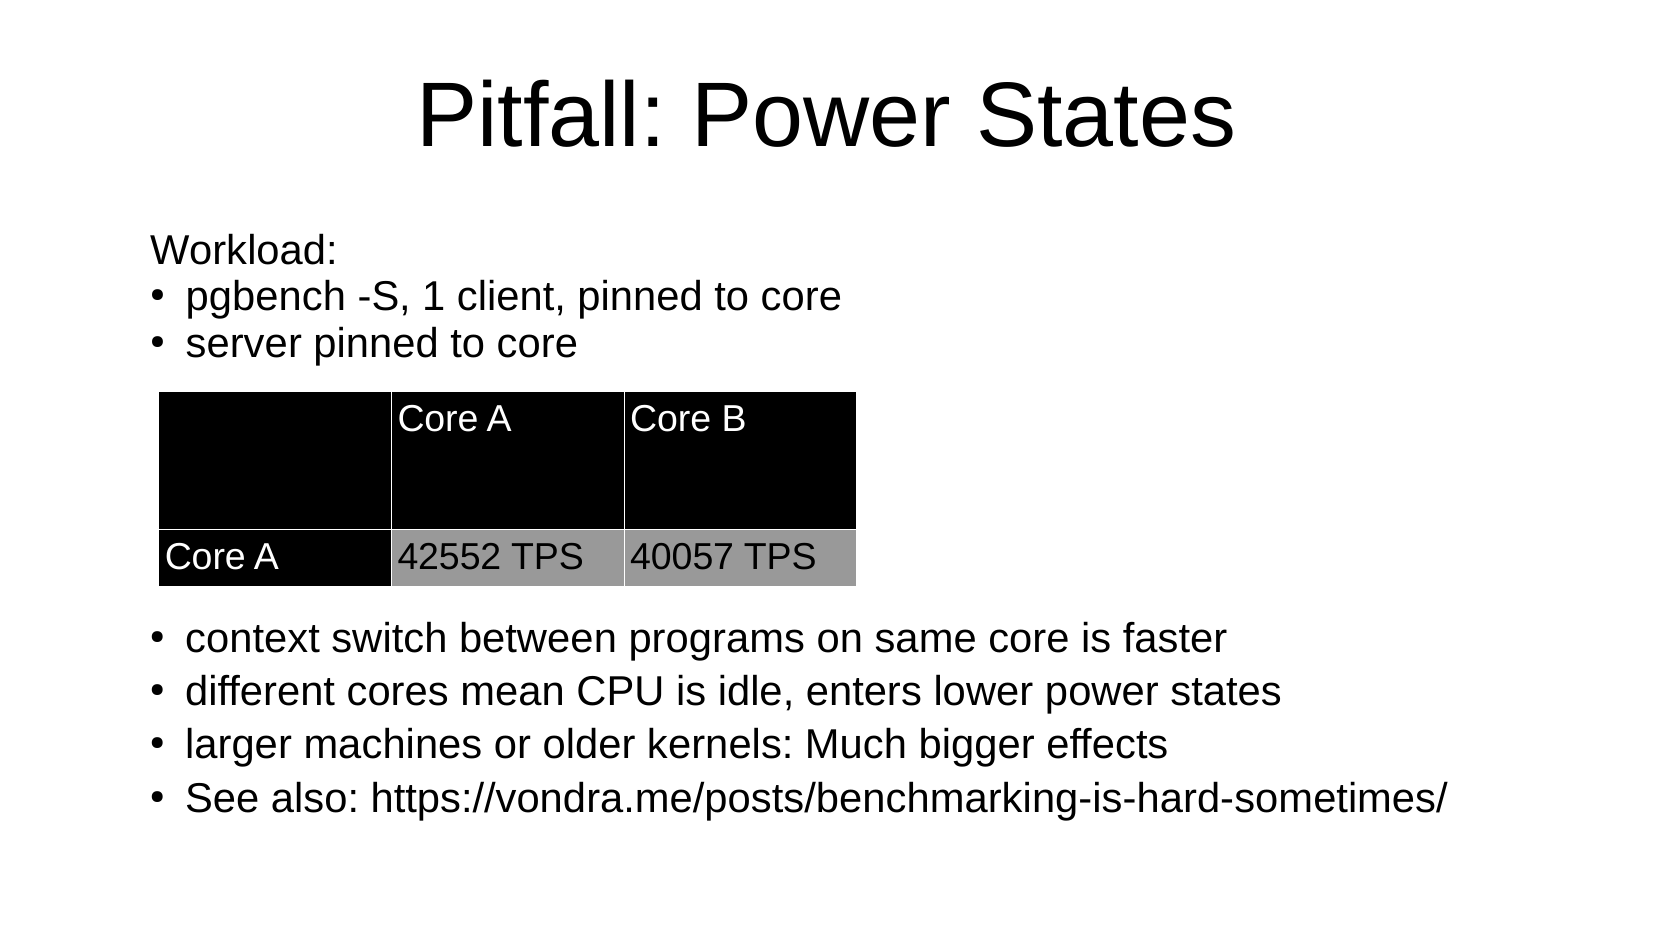

# Pitfall: Power States
Workload:
pgbench -S, 1 client, pinned to core
server pinned to core
| pgbench & connection cores | Core A | Core B |
| --- | --- | --- |
| Core A | 42552 TPS | 40057 TPS |
context switch between programs on same core is faster
different cores mean CPU is idle, enters lower power states
larger machines or older kernels: Much bigger effects
See also: https://vondra.me/posts/benchmarking-is-hard-sometimes/